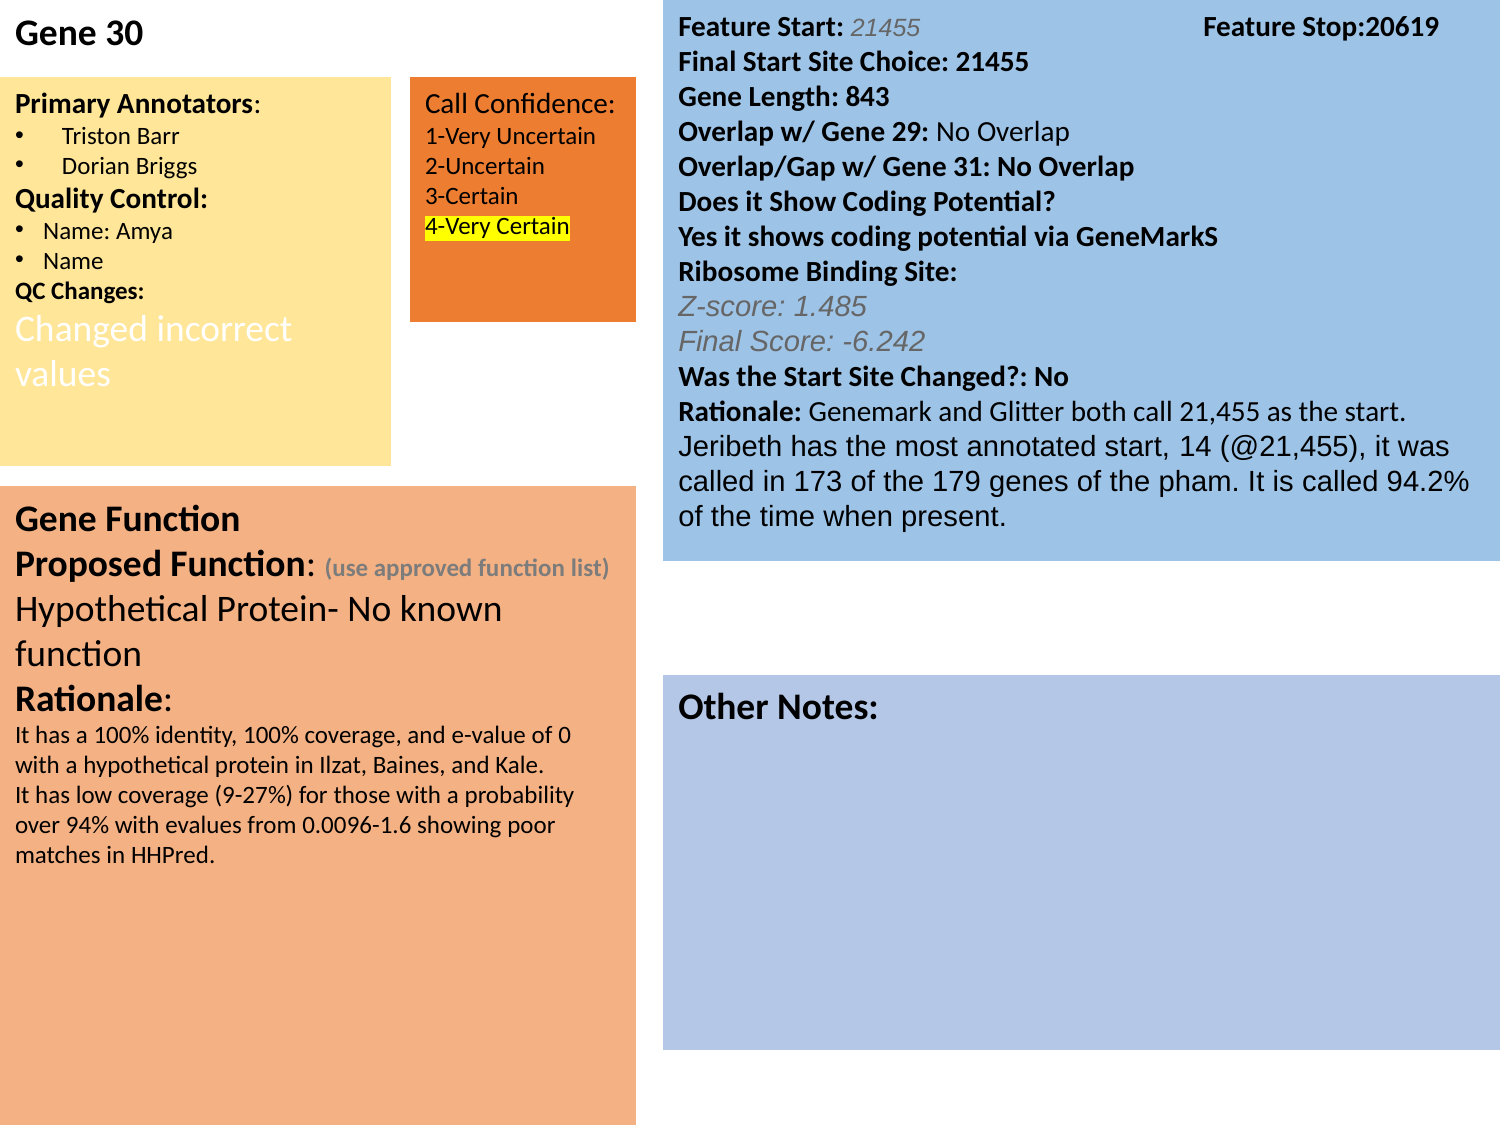

Gene 30
Feature Start: 21455				Feature Stop:20619
Final Start Site Choice: 21455
Gene Length: 843
Overlap w/ Gene 29: No Overlap
Overlap/Gap w/ Gene 31: No Overlap
Does it Show Coding Potential?
Yes it shows coding potential via GeneMarkS
Ribosome Binding Site:
Z-score: 1.485
Final Score: -6.242
Was the Start Site Changed?: No
Rationale: Genemark and Glitter both call 21,455 as the start.
Jeribeth has the most annotated start, 14 (@21,455), it was called in 173 of the 179 genes of the pham. It is called 94.2% of the time when present.
Primary Annotators:
Triston Barr
Dorian Briggs
Quality Control:
Name: Amya
Name
QC Changes:
Changed incorrect values
Call Confidence:
1-Very Uncertain
2-Uncertain
3-Certain
4-Very Certain
Gene Function
Proposed Function: (use approved function list)
Hypothetical Protein- No known function
Rationale:
It has a 100% identity, 100% coverage, and e-value of 0 with a hypothetical protein in Ilzat, Baines, and Kale.
It has low coverage (9-27%) for those with a probability over 94% with evalues from 0.0096-1.6 showing poor matches in HHPred.
Other Notes: